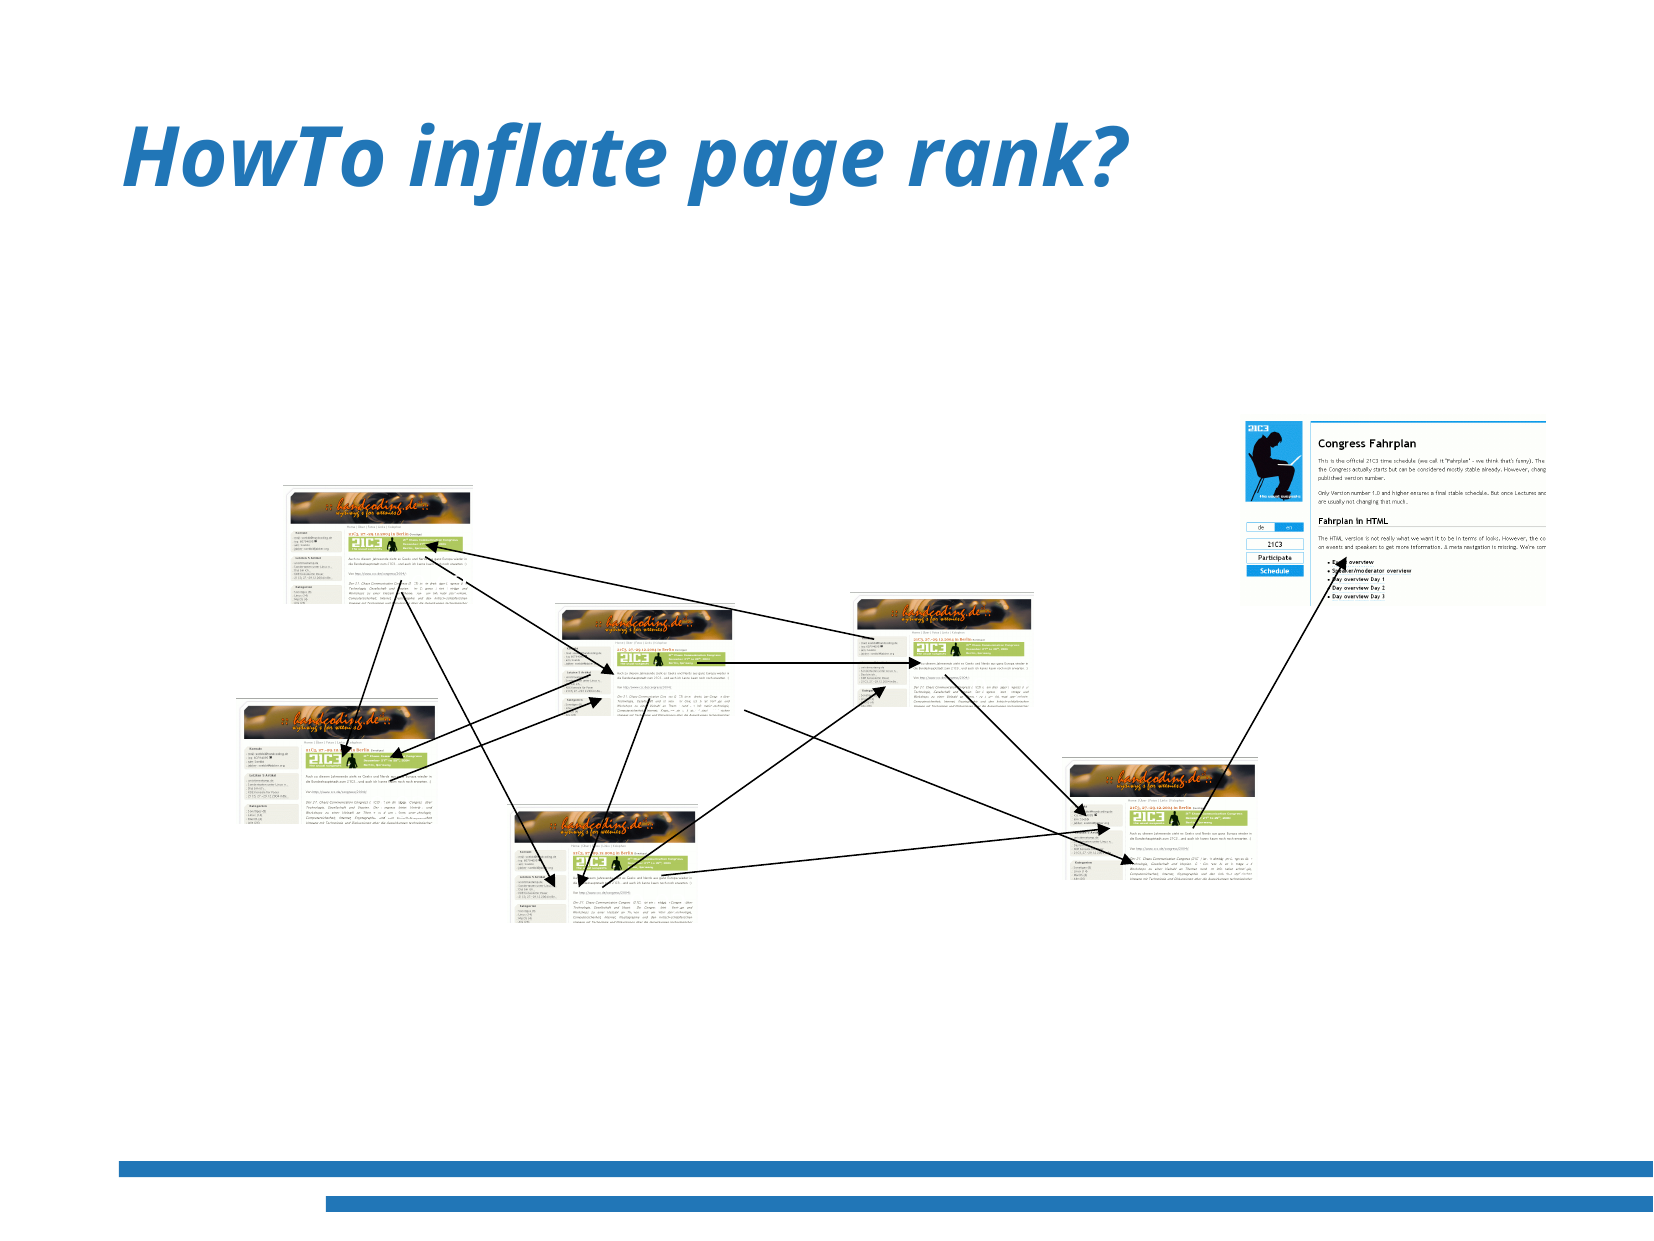

# HowTo inflate page rank?
0.01
0.02
0.02
0.02
0.02
0.02
0.02